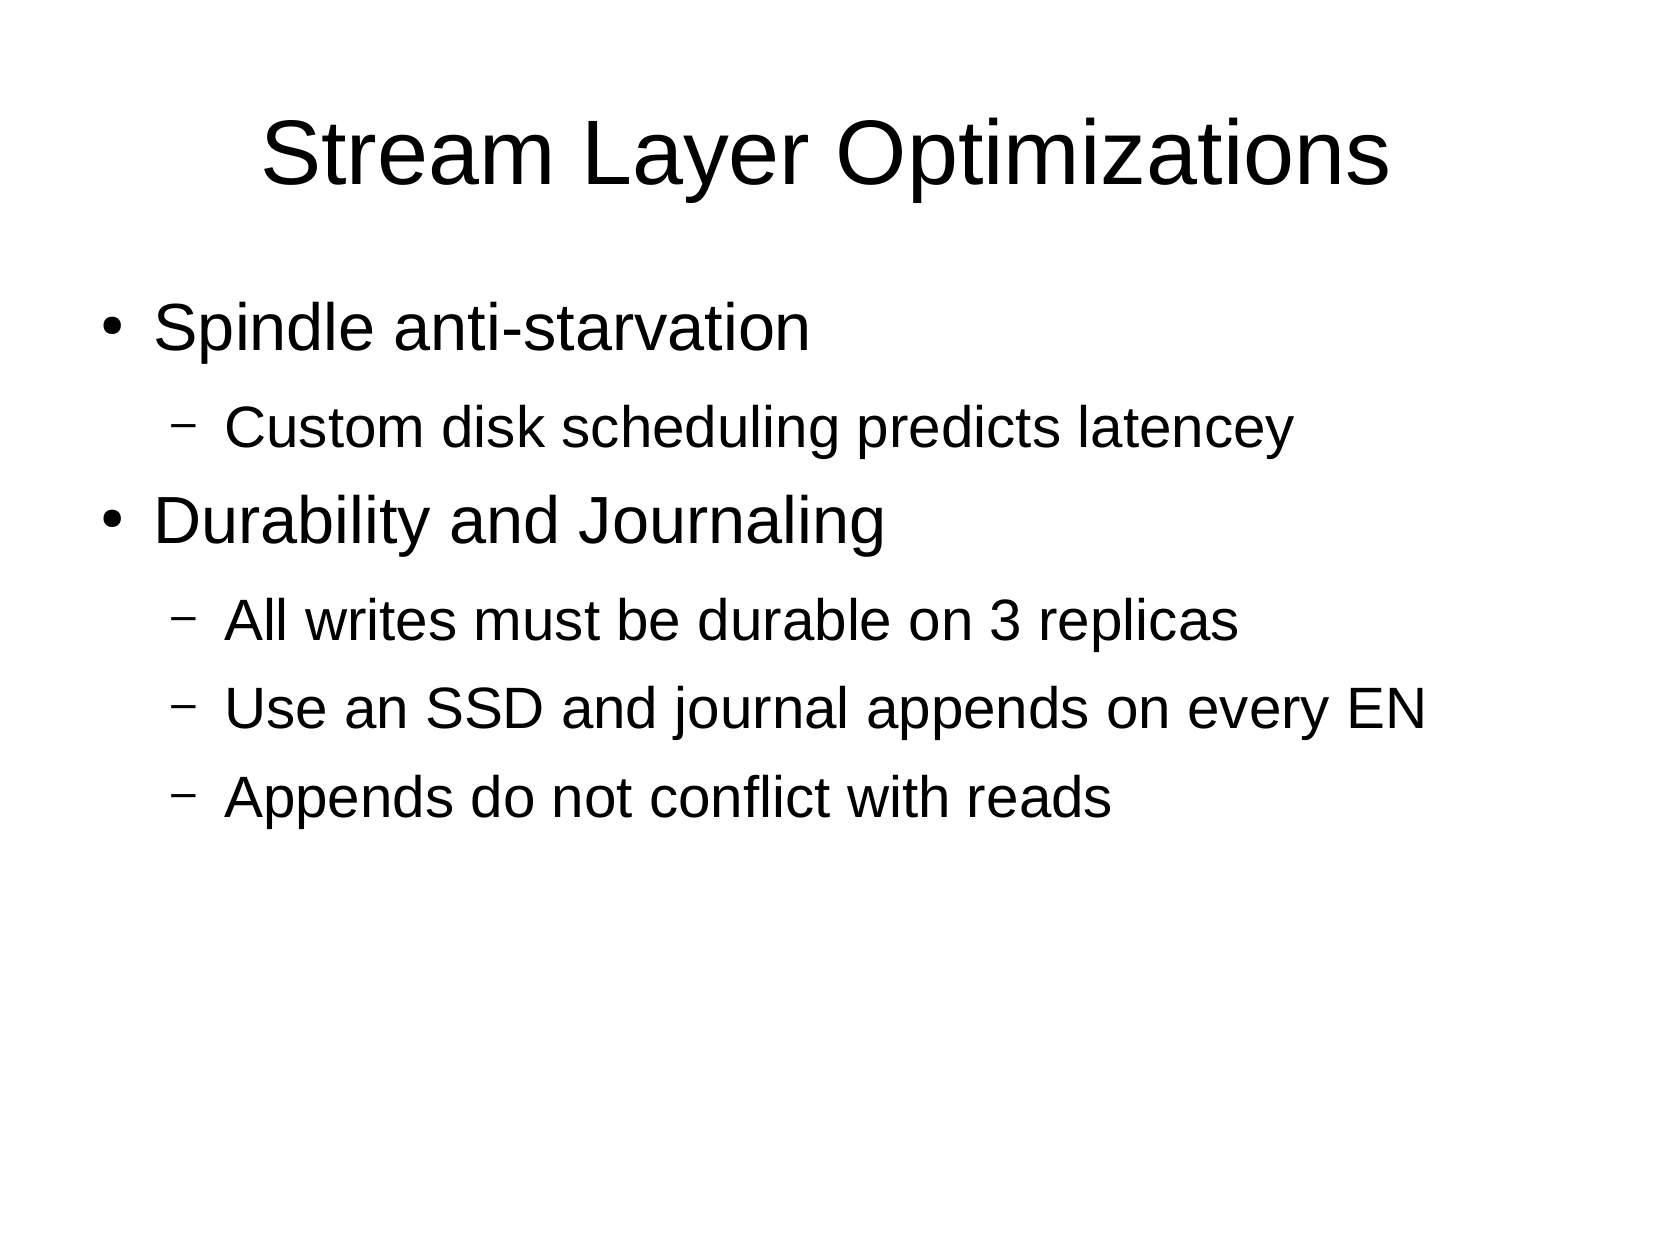

# Stream Layer Optimizations
Spindle anti-starvation
Custom disk scheduling predicts latencey
Durability and Journaling
All writes must be durable on 3 replicas
Use an SSD and journal appends on every EN
Appends do not conflict with reads